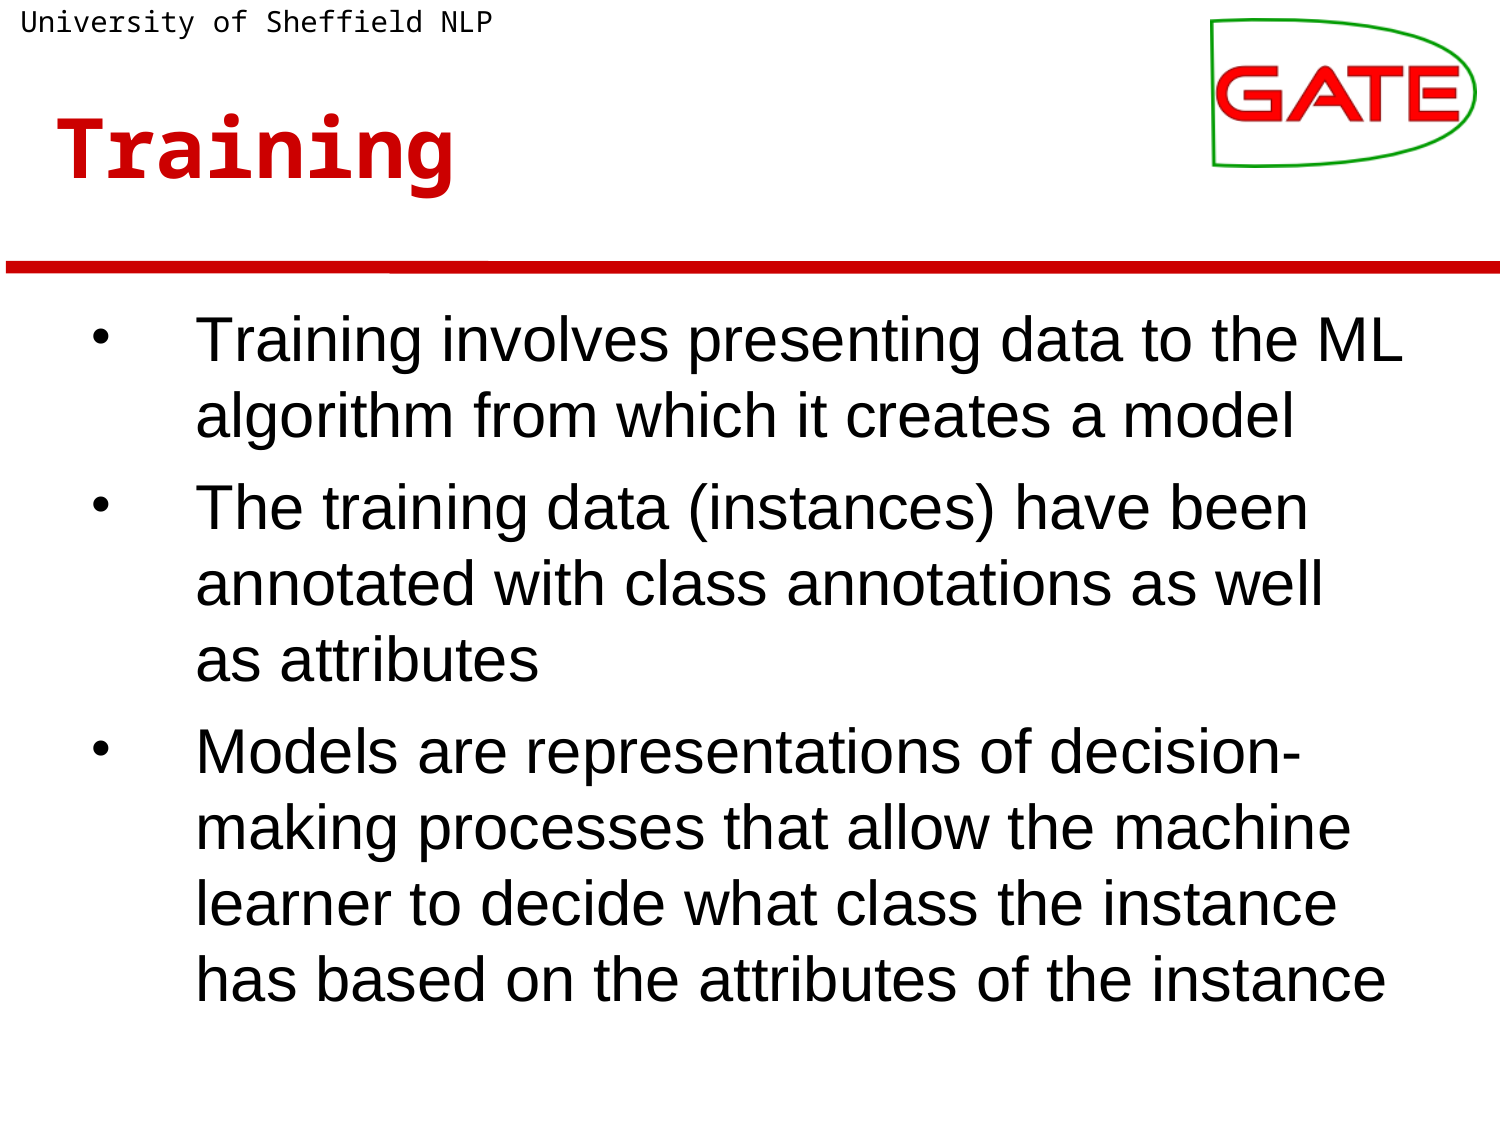

# Training
Training involves presenting data to the ML algorithm from which it creates a model
The training data (instances) have been annotated with class annotations as well as attributes
Models are representations of decision-making processes that allow the machine learner to decide what class the instance has based on the attributes of the instance